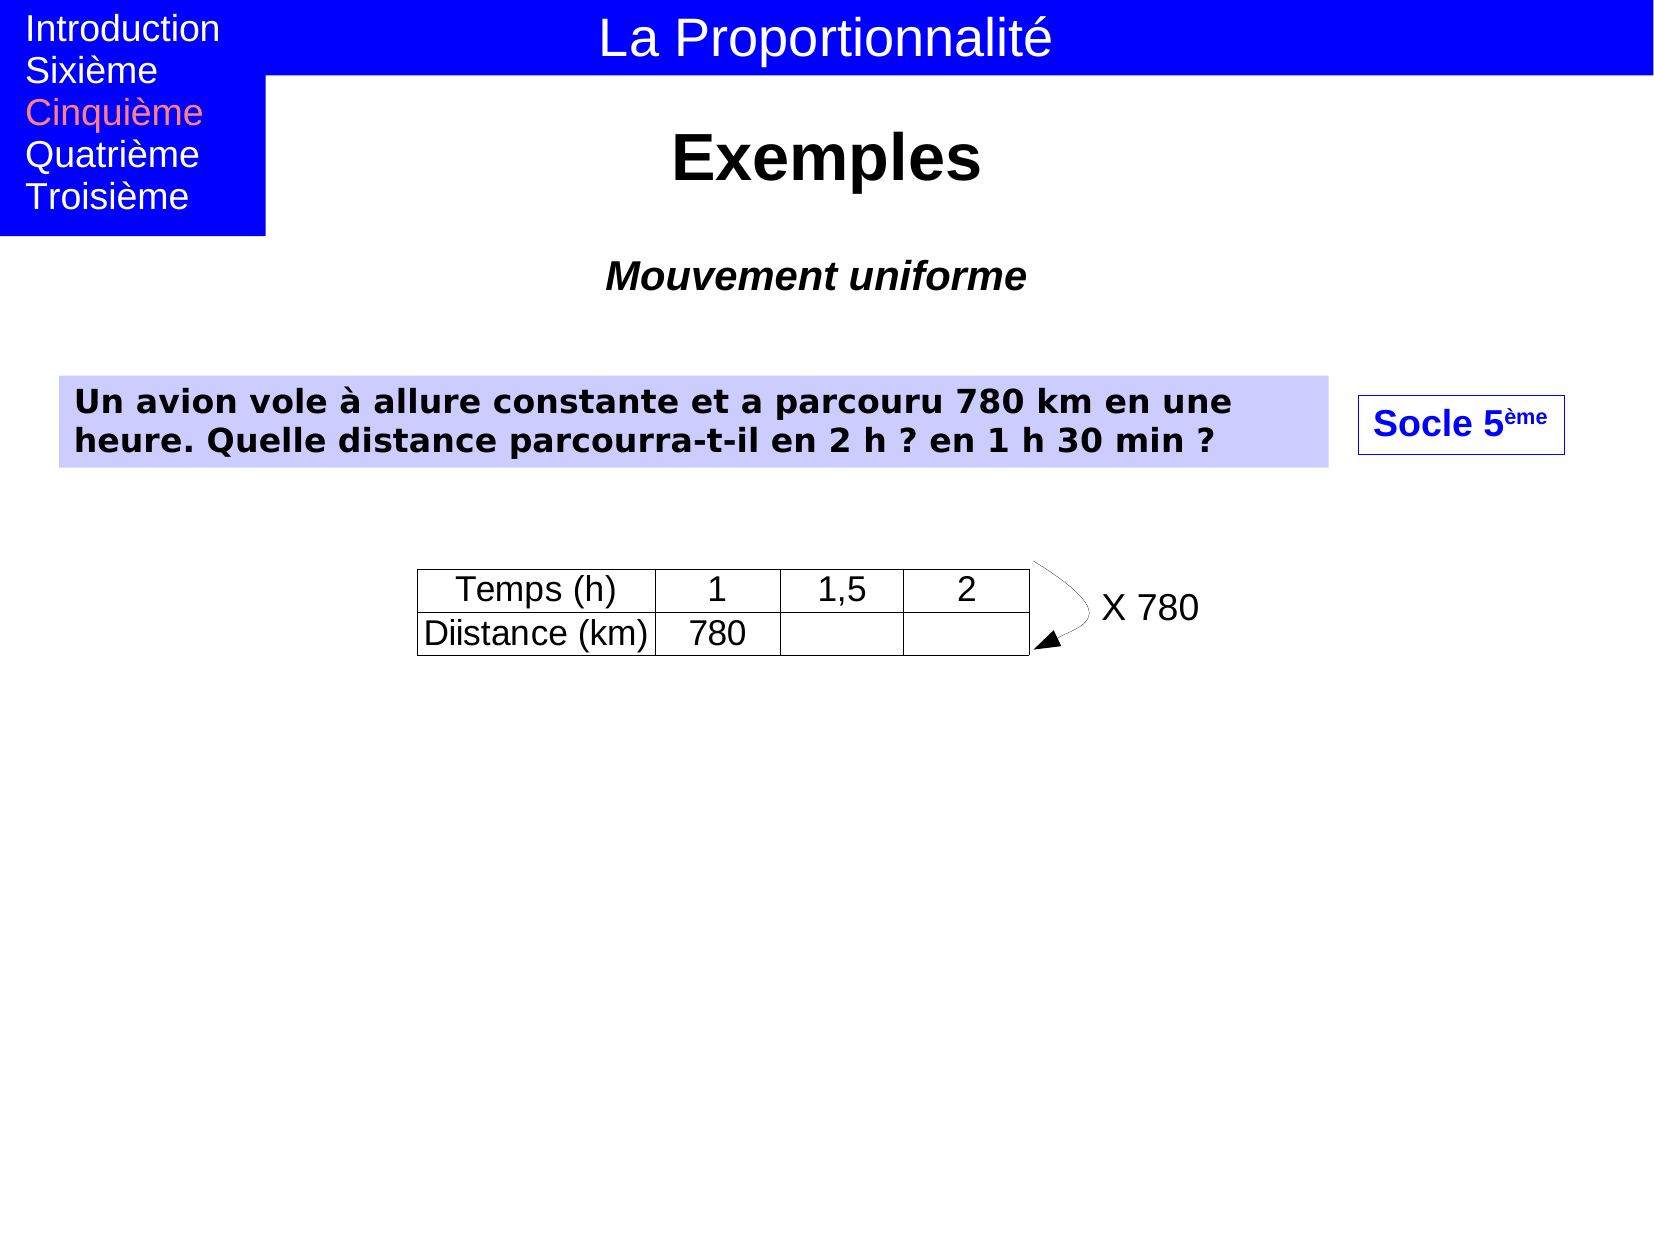

La Proportionnalité
 Introduction
 Sixième
 Cinquième
 Quatrième
 Troisième
Exemples
Mouvement uniforme
Un avion vole à allure constante et a parcouru 780 km en une heure. Quelle distance parcourra-t-il en 2 h ? en 1 h 30 min ?
Socle 5ème
X 780